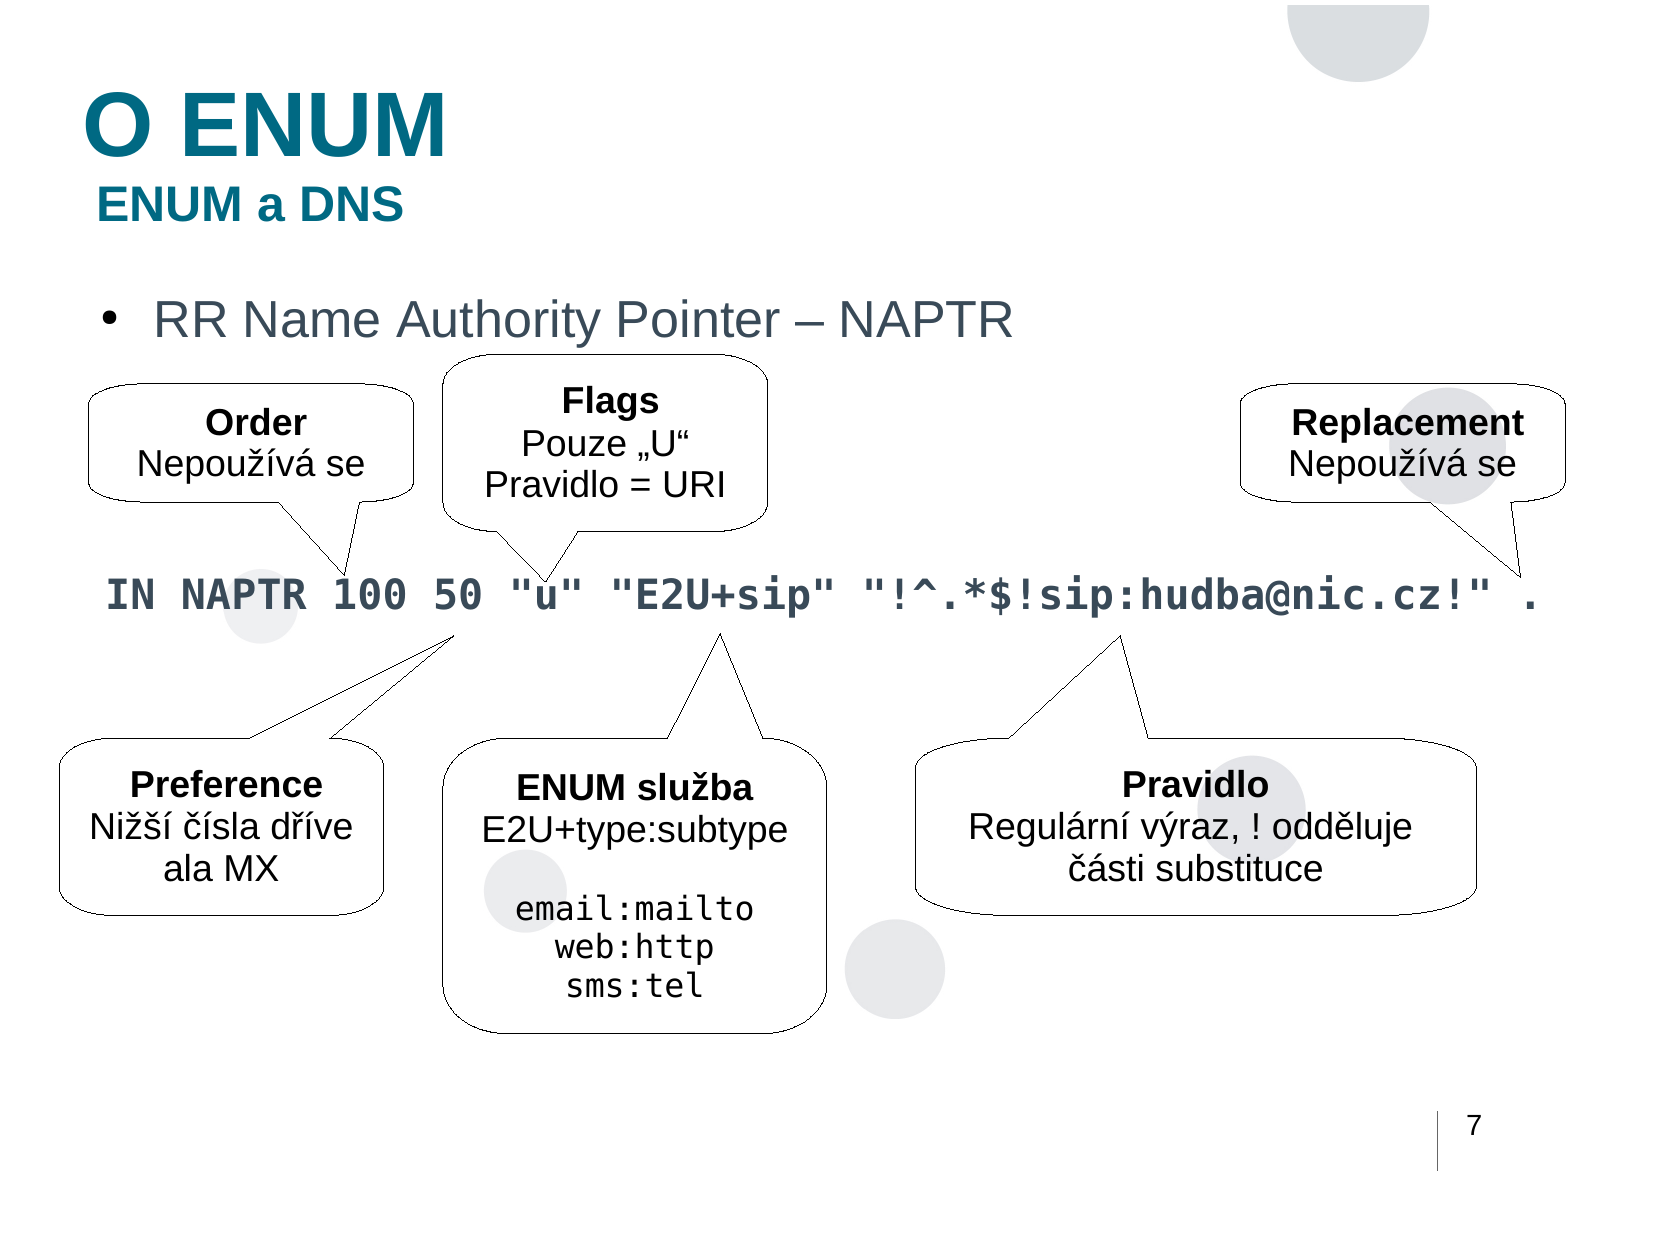

# O ENUM ENUM a DNS
RR Name Authority Pointer – NAPTR
 IN NAPTR 100 50 "u" "E2U+sip" "!^.*$!sip:hudba@nic.cz!" .
 Flags
Pouze „U“
Pravidlo = URI
 Order
Nepoužívá se
 Replacement
Nepoužívá se
 Preference
Nižší čísla dříve
ala MX
ENUM služba
E2U+type:subtype
email:mailto
web:http
sms:tel
Pravidlo
Regulární výraz, ! odděluje
části substituce